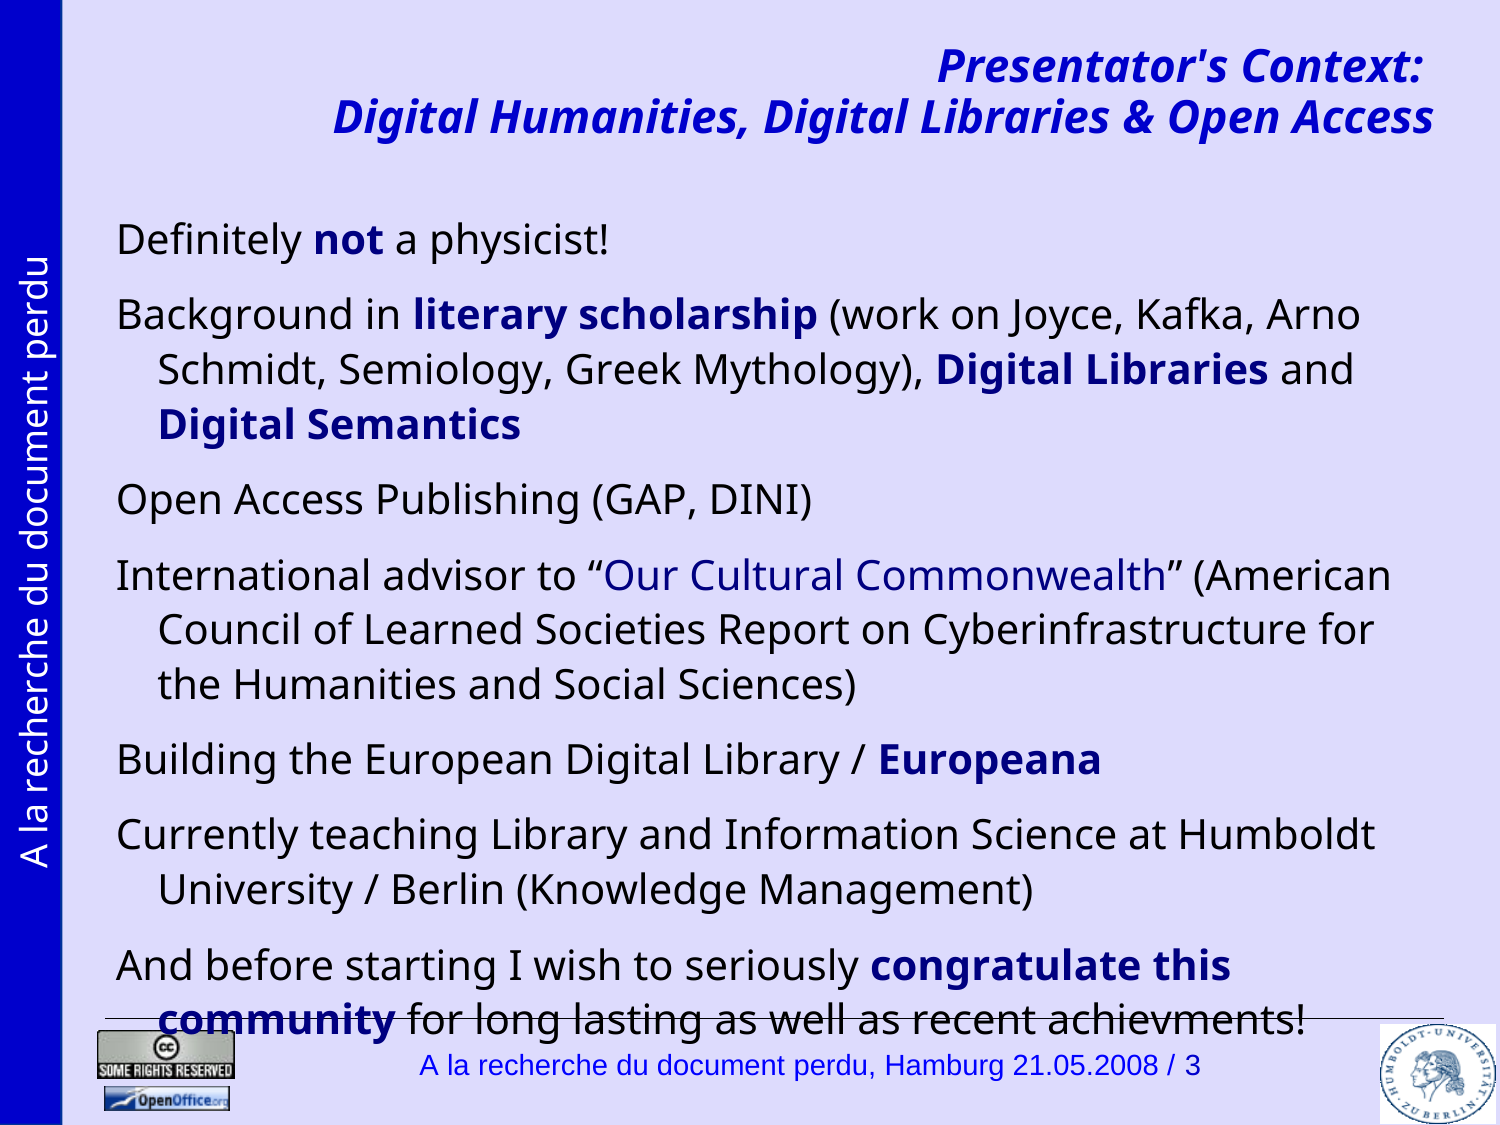

# Presentator's Context: Digital Humanities, Digital Libraries & Open Access
Definitely not a physicist!
Background in literary scholarship (work on Joyce, Kafka, Arno Schmidt, Semiology, Greek Mythology), Digital Libraries and Digital Semantics
Open Access Publishing (GAP, DINI)
International advisor to “Our Cultural Commonwealth” (American Council of Learned Societies Report on Cyberinfrastructure for the Humanities and Social Sciences)
Building the European Digital Library / Europeana
Currently teaching Library and Information Science at Humboldt University / Berlin (Knowledge Management)
And before starting I wish to seriously congratulate this community for long lasting as well as recent achievments!